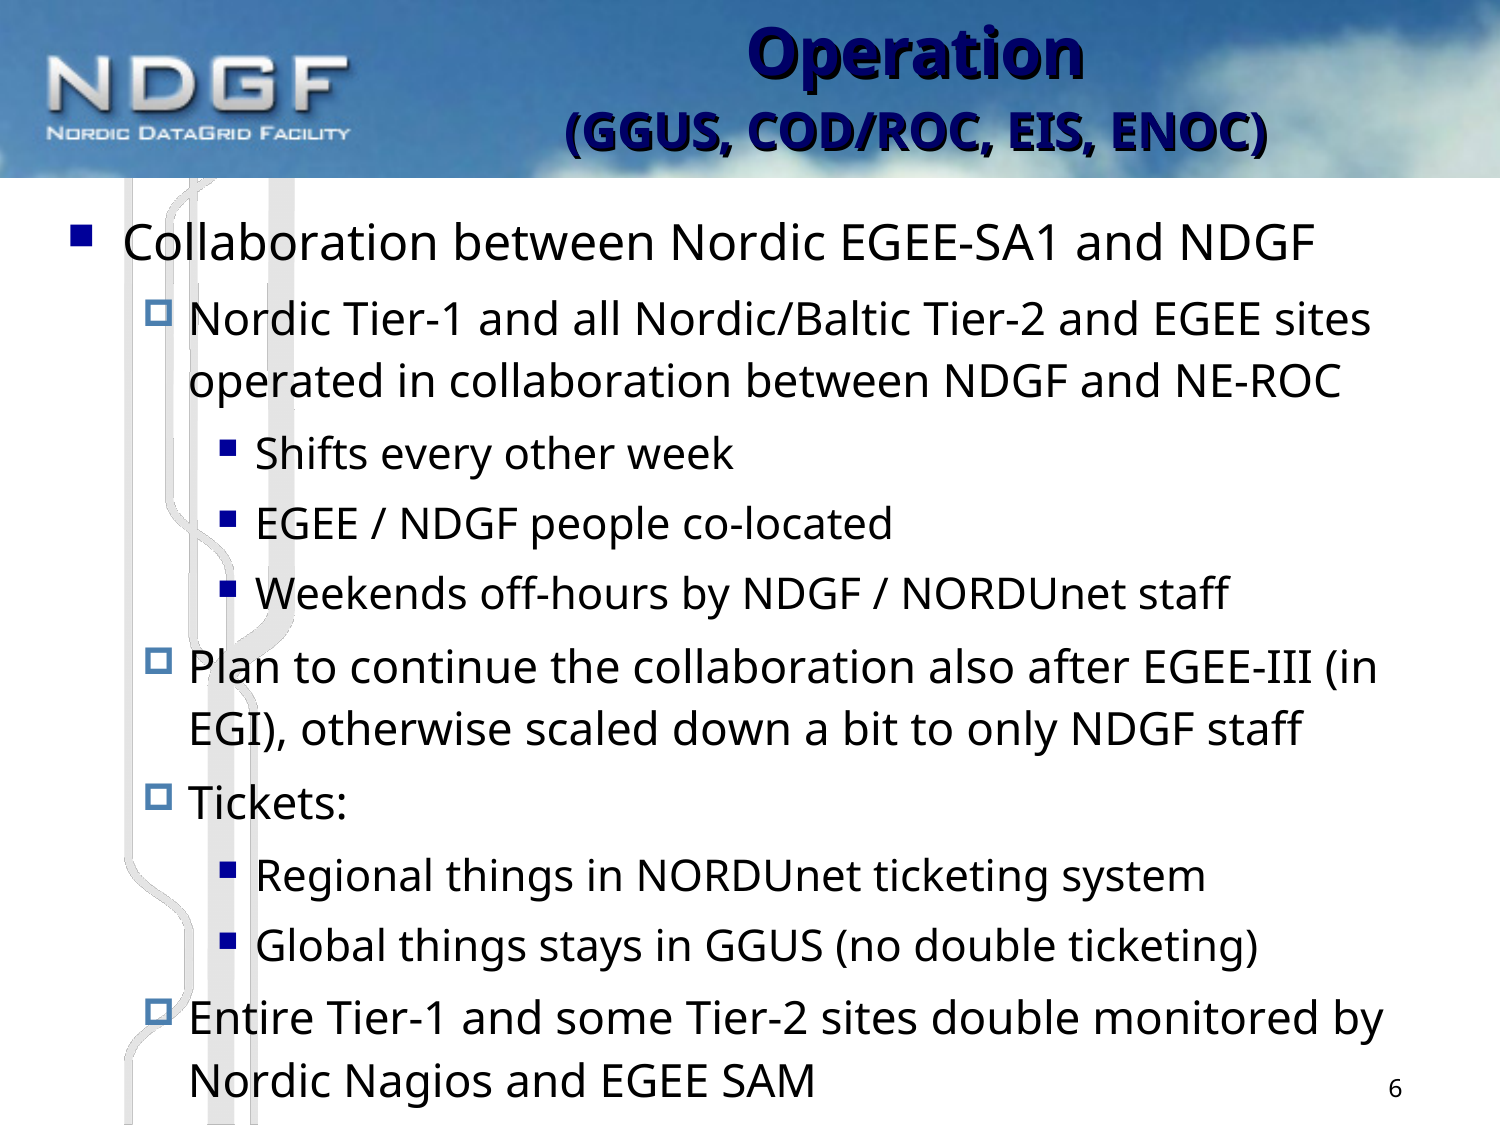

# Operation (GGUS, COD/ROC, EIS, ENOC)
Collaboration between Nordic EGEE-SA1 and NDGF
Nordic Tier-1 and all Nordic/Baltic Tier-2 and EGEE sites operated in collaboration between NDGF and NE-ROC
Shifts every other week
EGEE / NDGF people co-located
Weekends off-hours by NDGF / NORDUnet staff
Plan to continue the collaboration also after EGEE-III (in EGI), otherwise scaled down a bit to only NDGF staff
Tickets:
Regional things in NORDUnet ticketing system
Global things stays in GGUS (no double ticketing)
Entire Tier-1 and some Tier-2 sites double monitored by Nordic Nagios and EGEE SAM
6